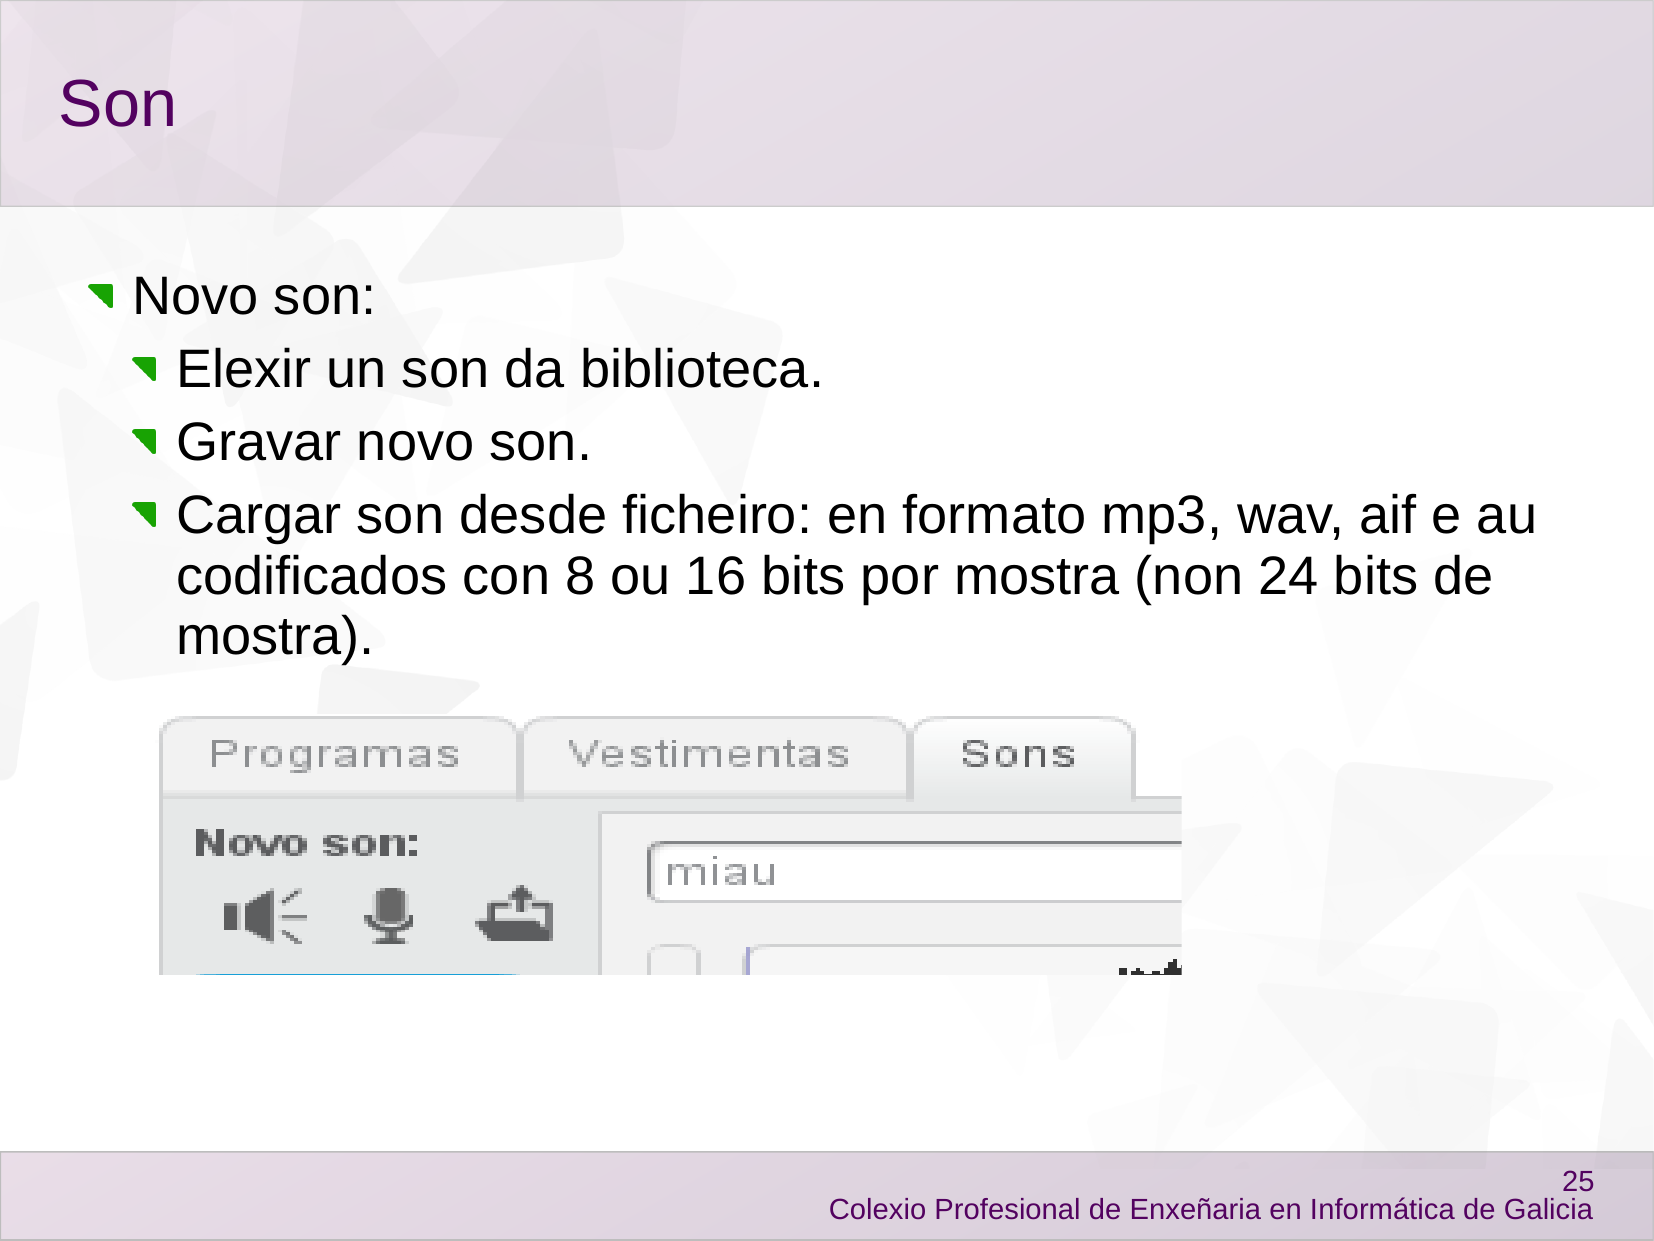

# Son
Novo son:
Elexir un son da biblioteca.
Gravar novo son.
Cargar son desde ficheiro: en formato mp3, wav, aif e au codificados con 8 ou 16 bits por mostra (non 24 bits de mostra).
25
Colexio Profesional de Enxeñaria en Informática de Galicia